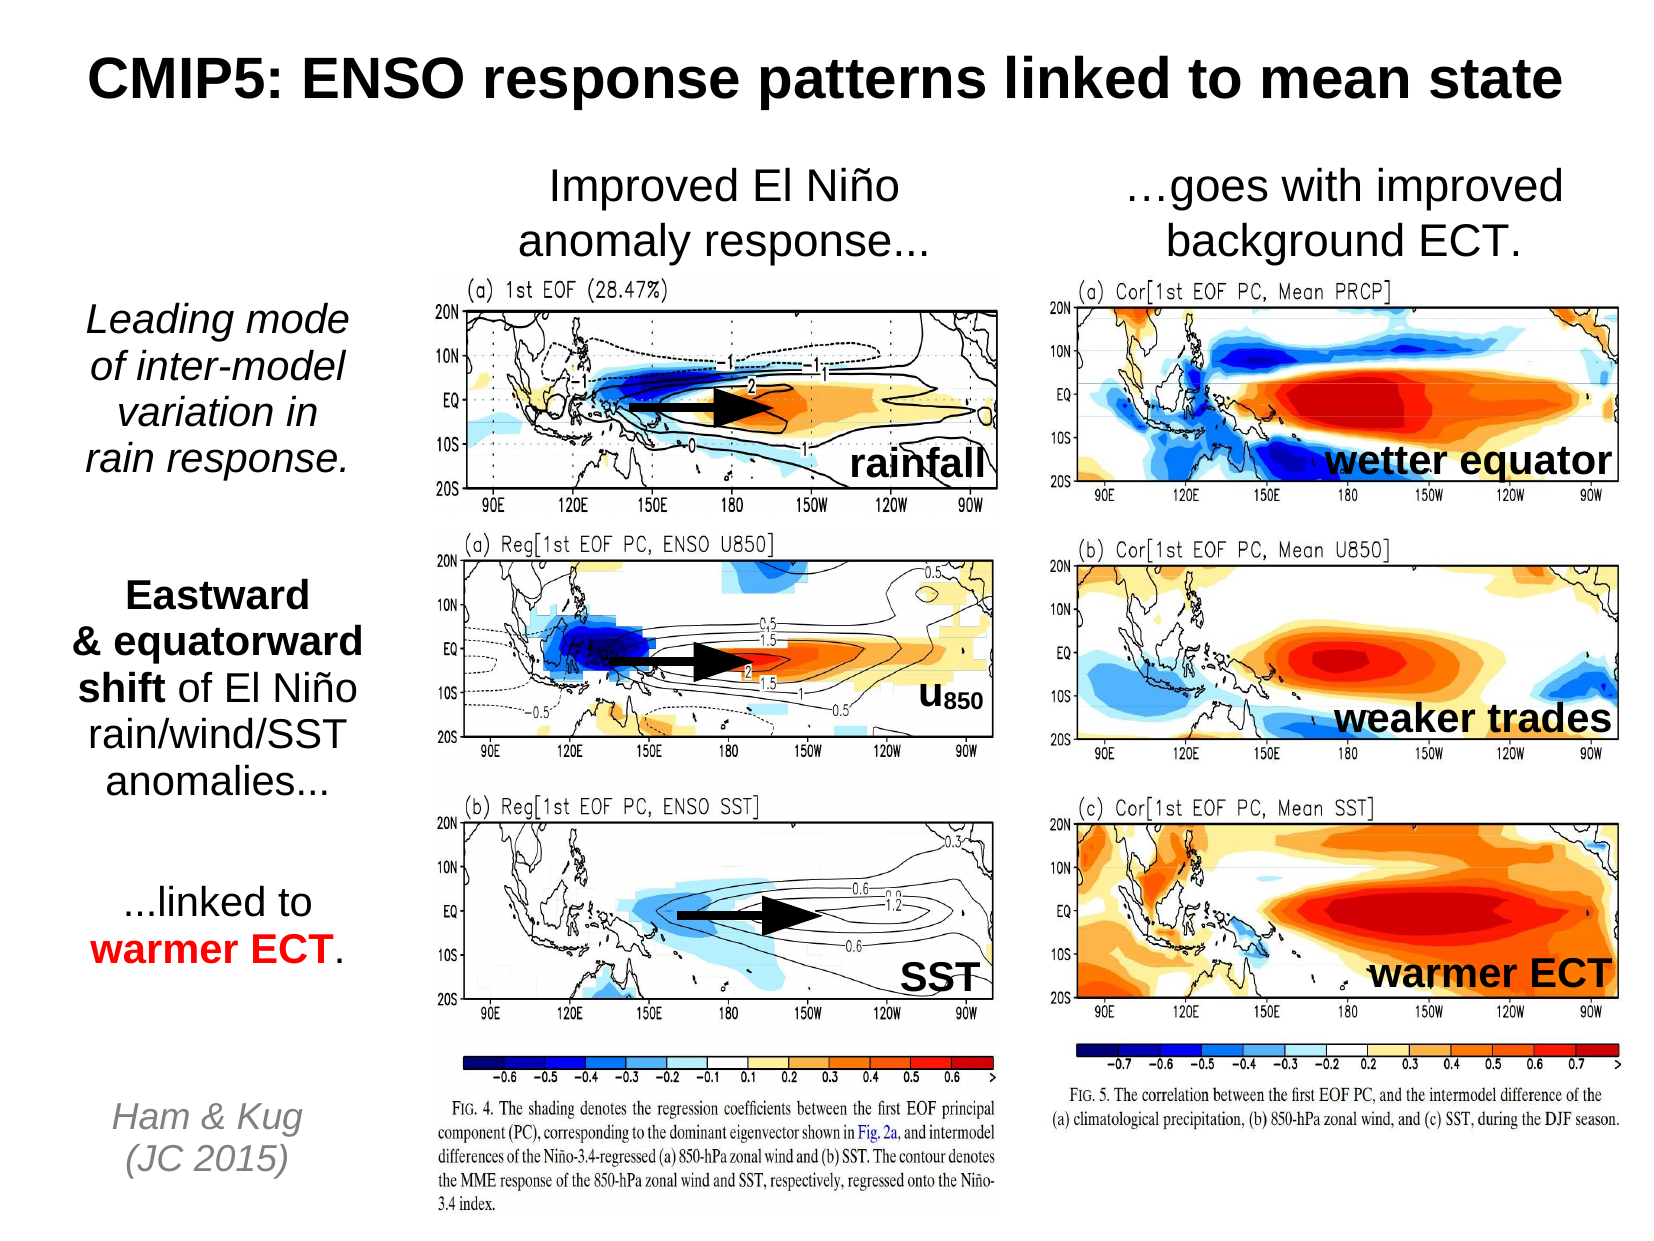

CMIP5: ENSO response patterns linked to mean state
Improved El Niño
anomaly response...
…goes with improved background ECT.
Leading mode
of inter-model variation in
rain response.
wetter equator
rainfall
Eastward
& equatorward shift of El Niño rain/wind/SST anomalies...
u850
weaker trades
...linked to
warmer ECT.
warmer ECT
SST
Ham & Kug
(JC 2015)